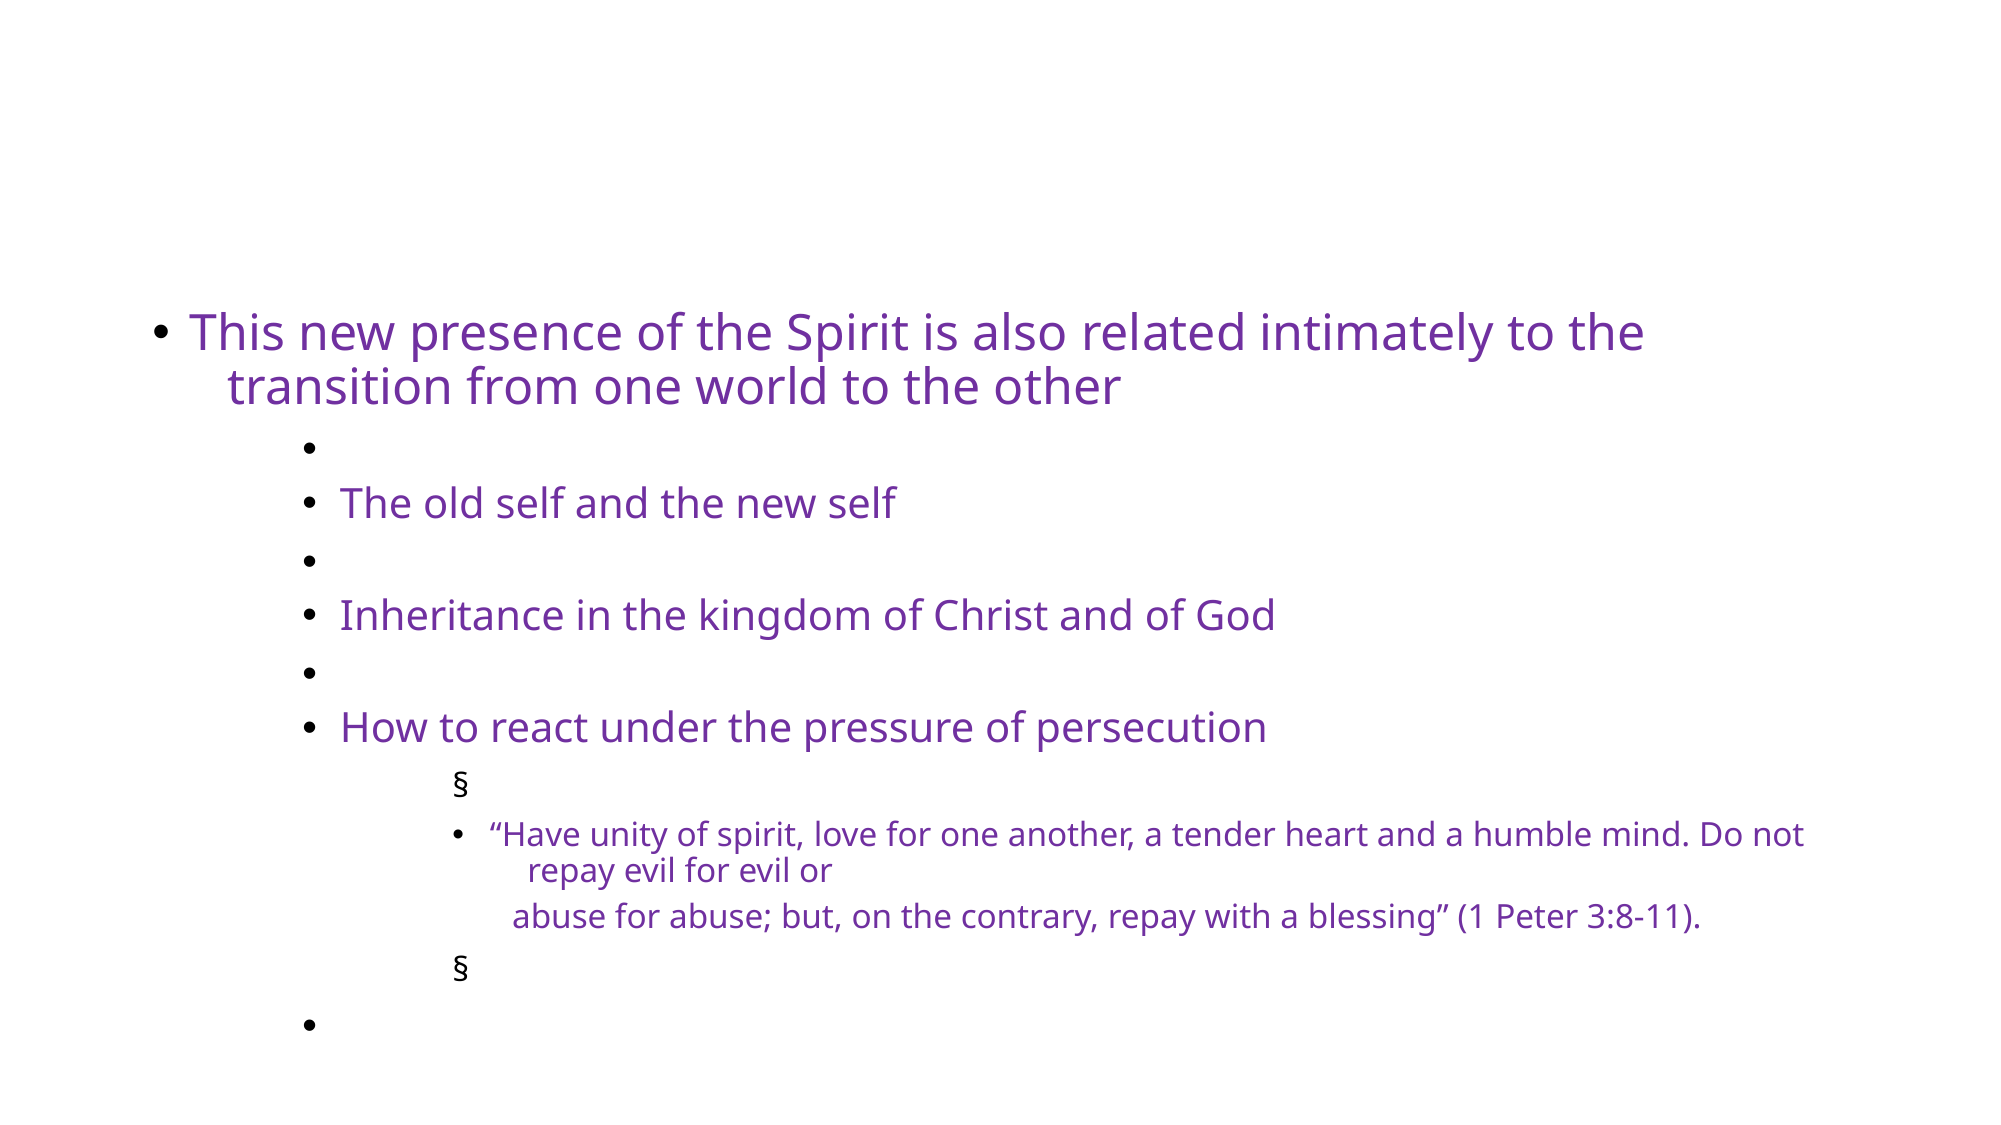

#
This new presence of the Spirit is also related intimately to the transition from one world to the other
The old self and the new self
Inheritance in the kingdom of Christ and of God
How to react under the pressure of persecution
“Have unity of spirit, love for one another, a tender heart and a humble mind. Do not repay evil for evil or
  abuse for abuse; but, on the contrary, repay with a blessing” (1 Peter 3:8-11).